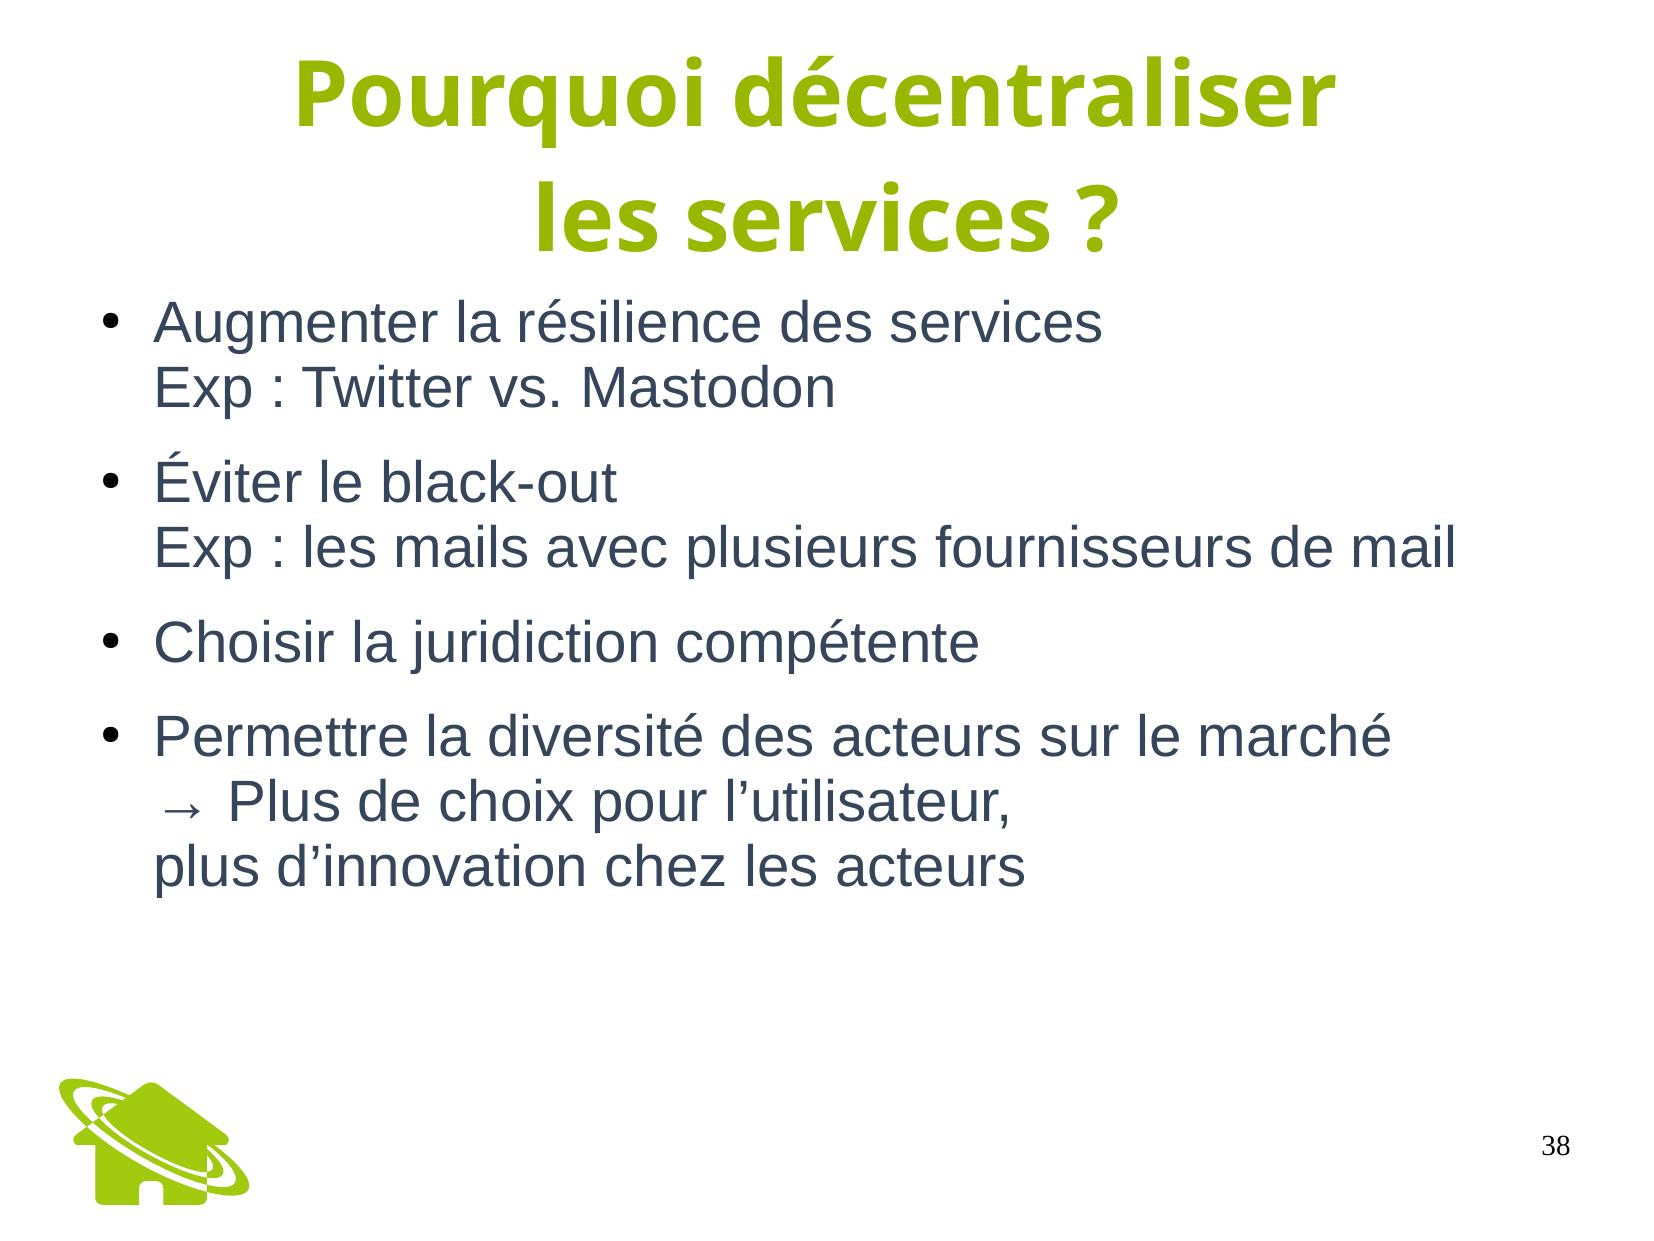

# Pourquoi décentraliser les services ?
Augmenter la résilience des services
Exp : Twitter vs. Mastodon
Éviter le black-out
Exp : les mails avec plusieurs fournisseurs de mail
Choisir la juridiction compétente
Permettre la diversité des acteurs sur le marché
→ Plus de choix pour l’utilisateur,
plus d’innovation chez les acteurs
38